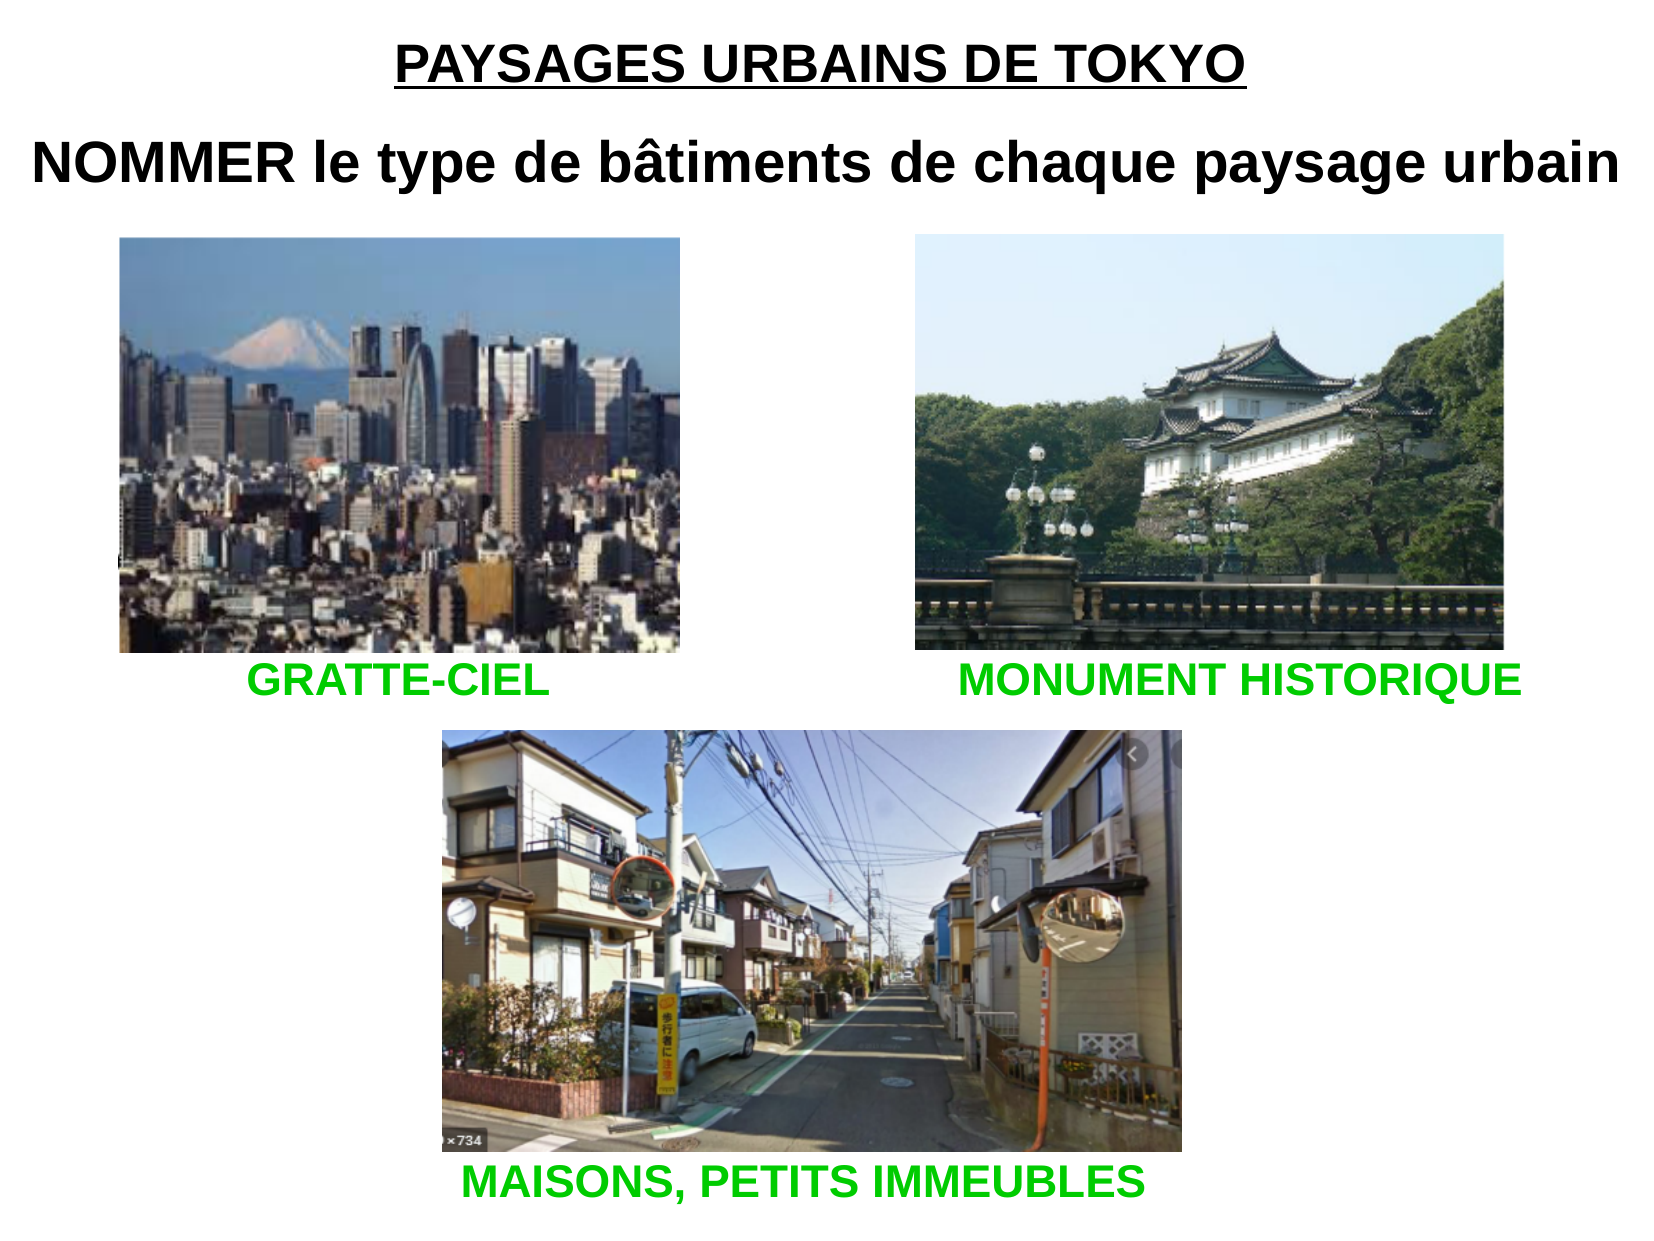

# PAYSAGES URBAINS DE TOKYO
NOMMER le type de bâtiments de chaque paysage urbain
GRATTE-CIEL
MONUMENT HISTORIQUE
 MAISONS, PETITS IMMEUBLES